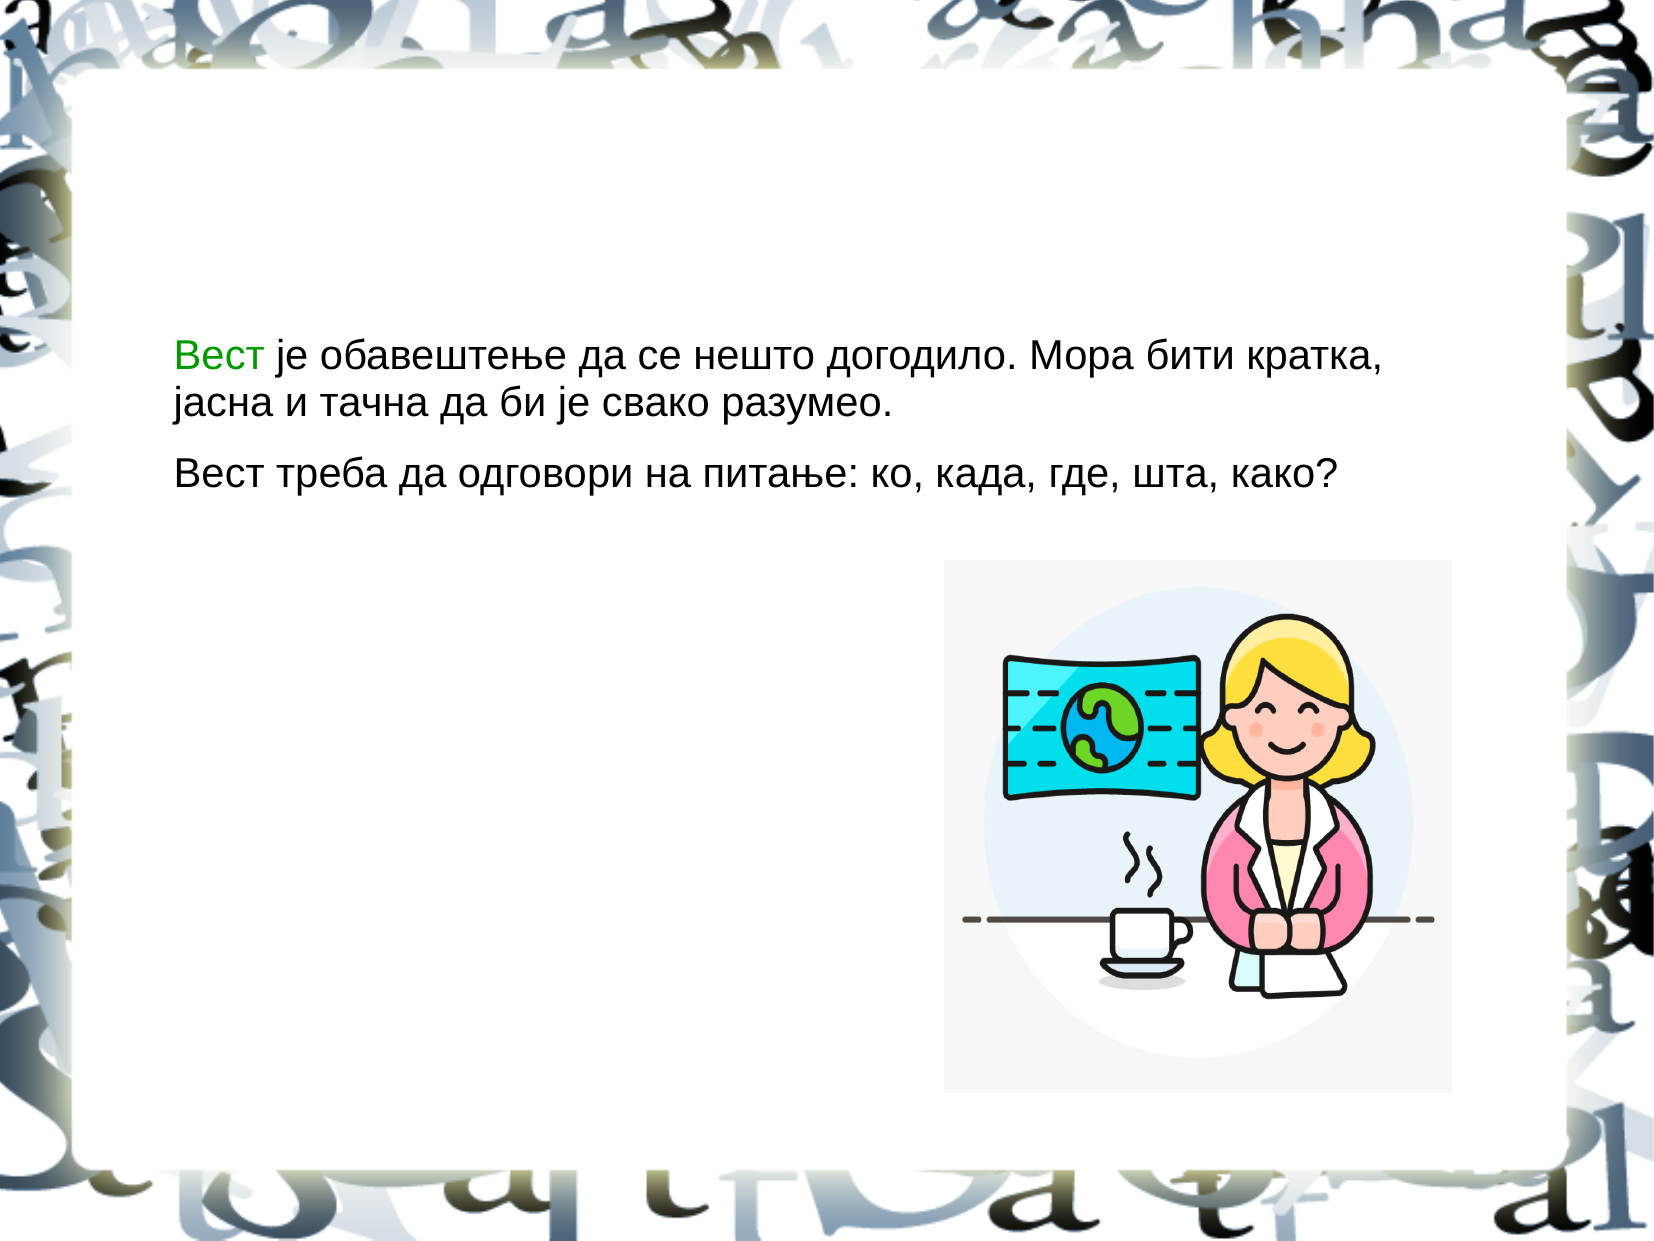

Вест је обавештење да се нешто догодило. Мора бити кратка, јасна и тачна да би је свако разумео.
Вест треба да одговори на питање: ко, када, где, шта, како?